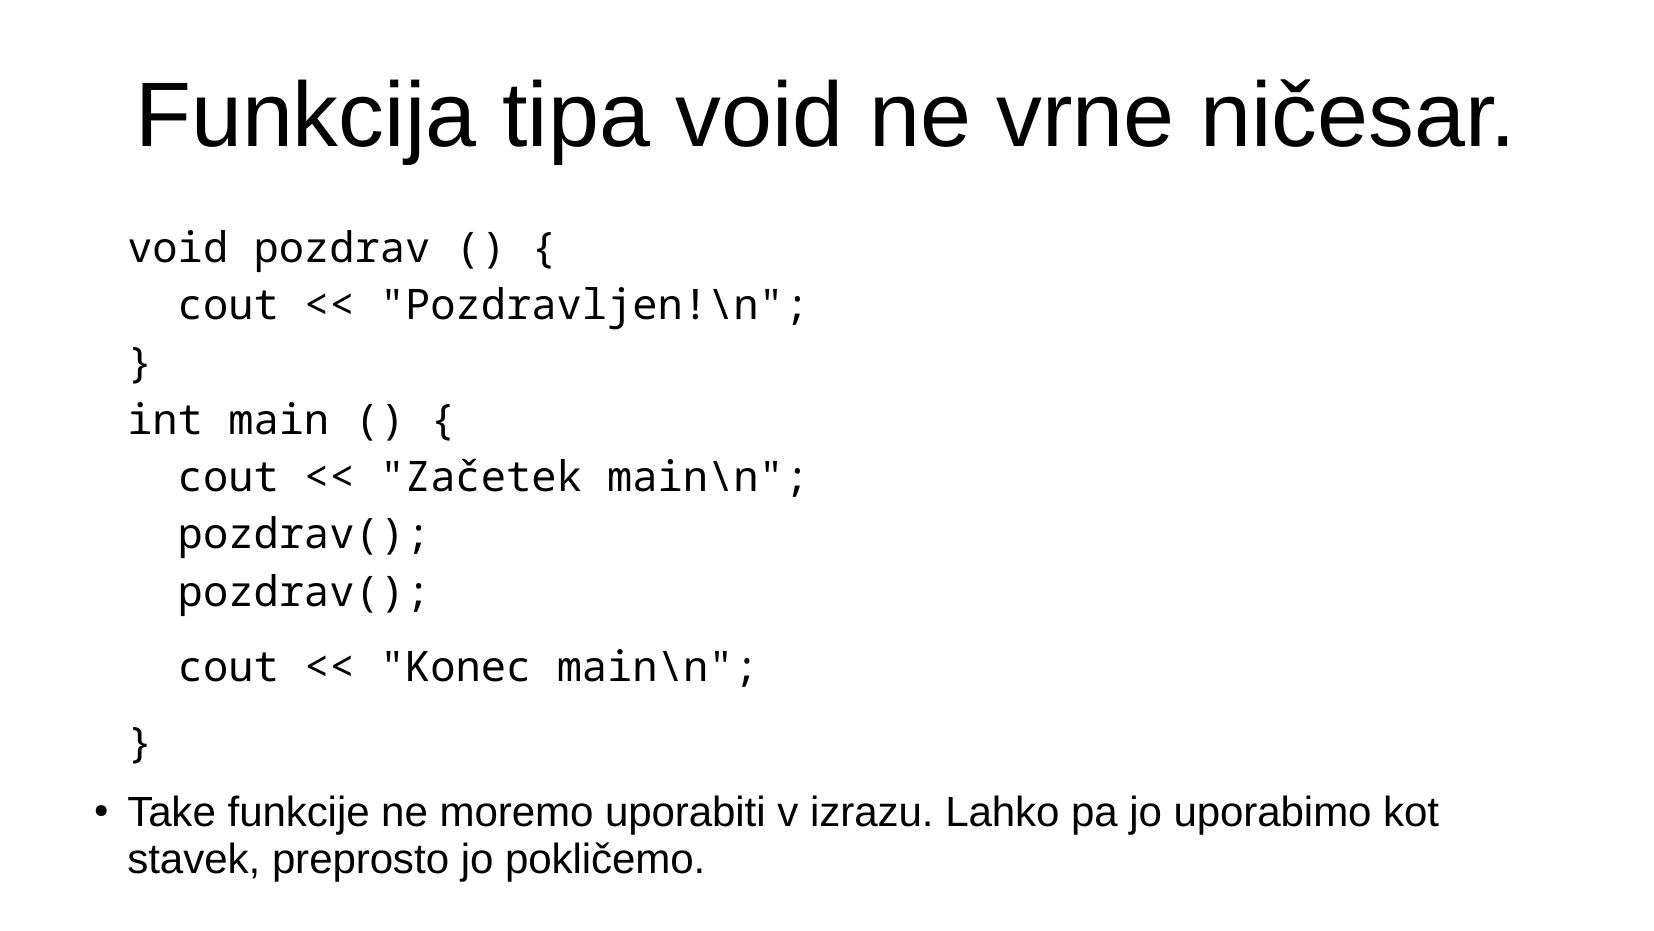

# Funkcija tipa void ne vrne ničesar.
void pozdrav () {
 cout << "Pozdravljen!\n";
}
int main () {
 cout << "Začetek main\n";
 pozdrav();
 pozdrav();
 cout << "Konec main\n";
}
Take funkcije ne moremo uporabiti v izrazu. Lahko pa jo uporabimo kot stavek, preprosto jo pokličemo.